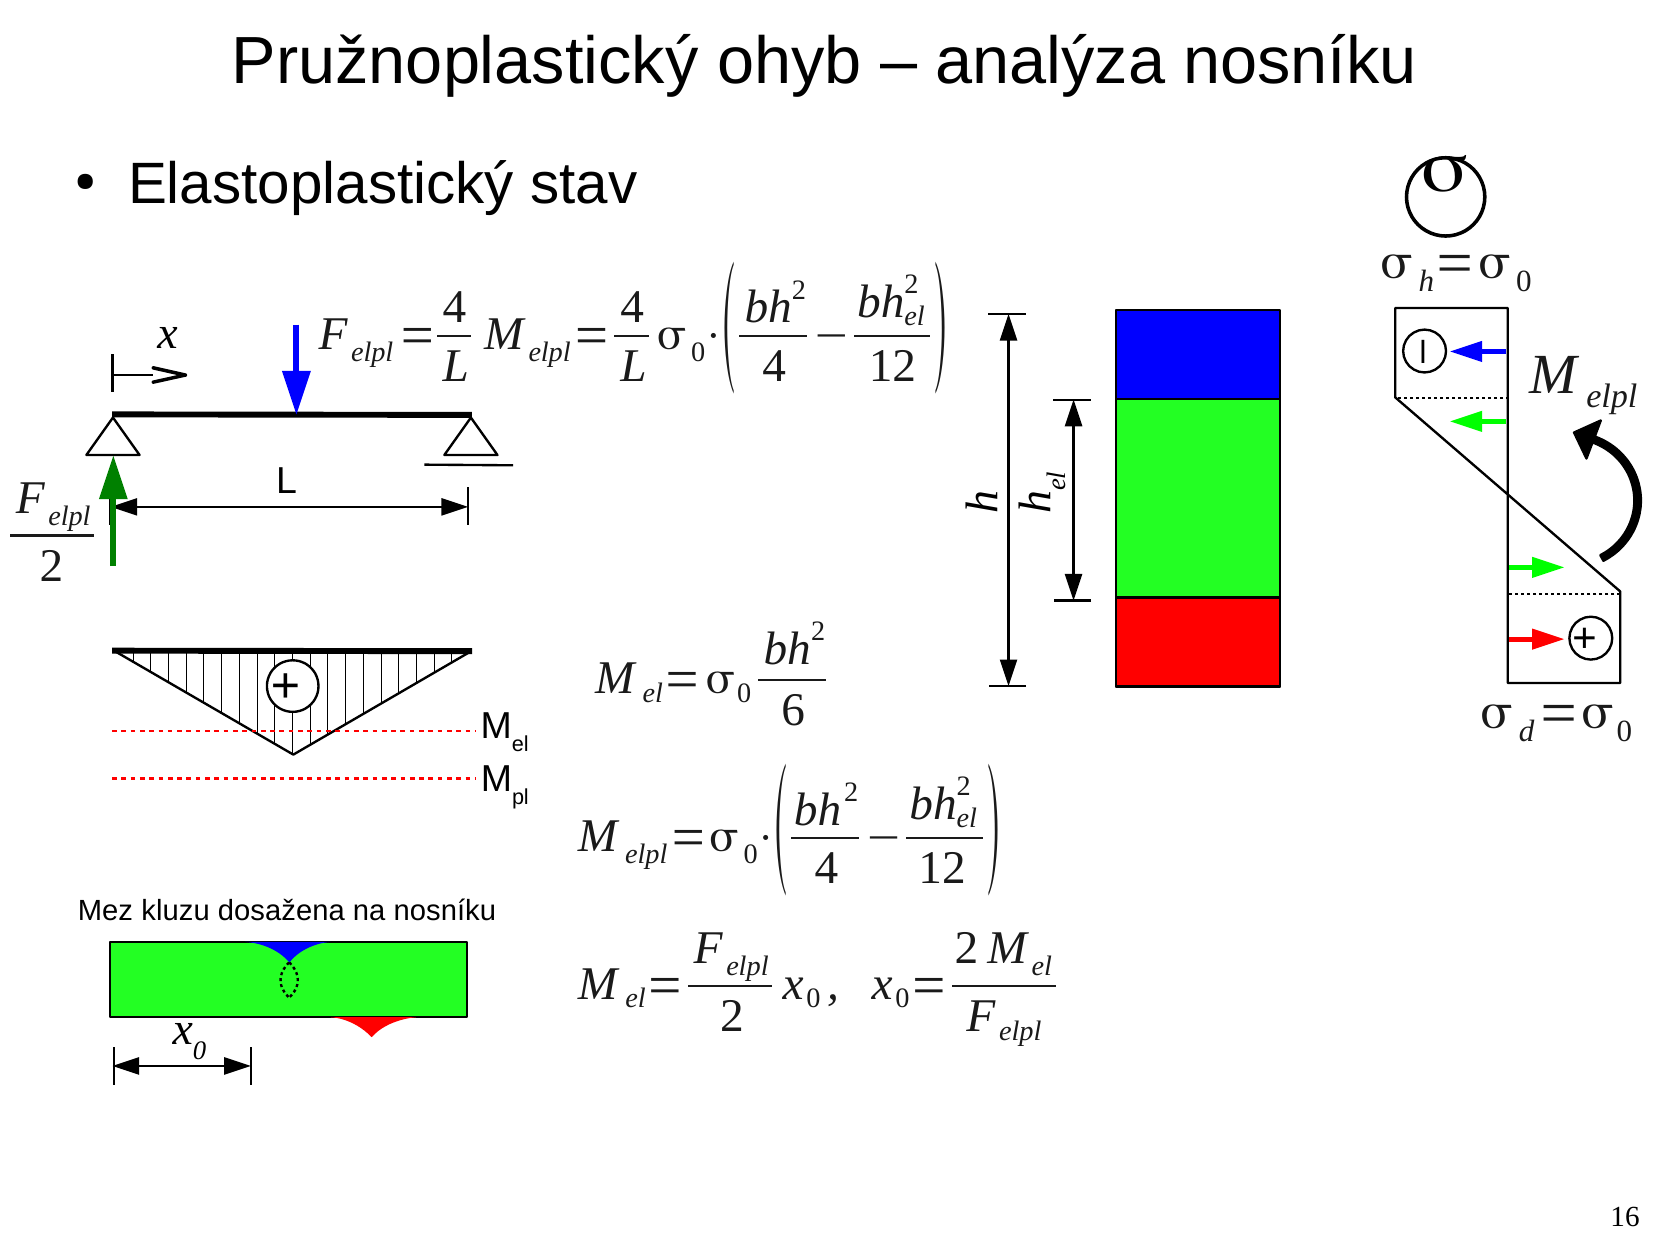

# Pružnoplastický ohyb – analýza nosníku
s
Elastoplastický stav
x
–
hel
L
h
+
+
Mel
Mpl
Mez kluzu dosažena na nosníku
x0
16